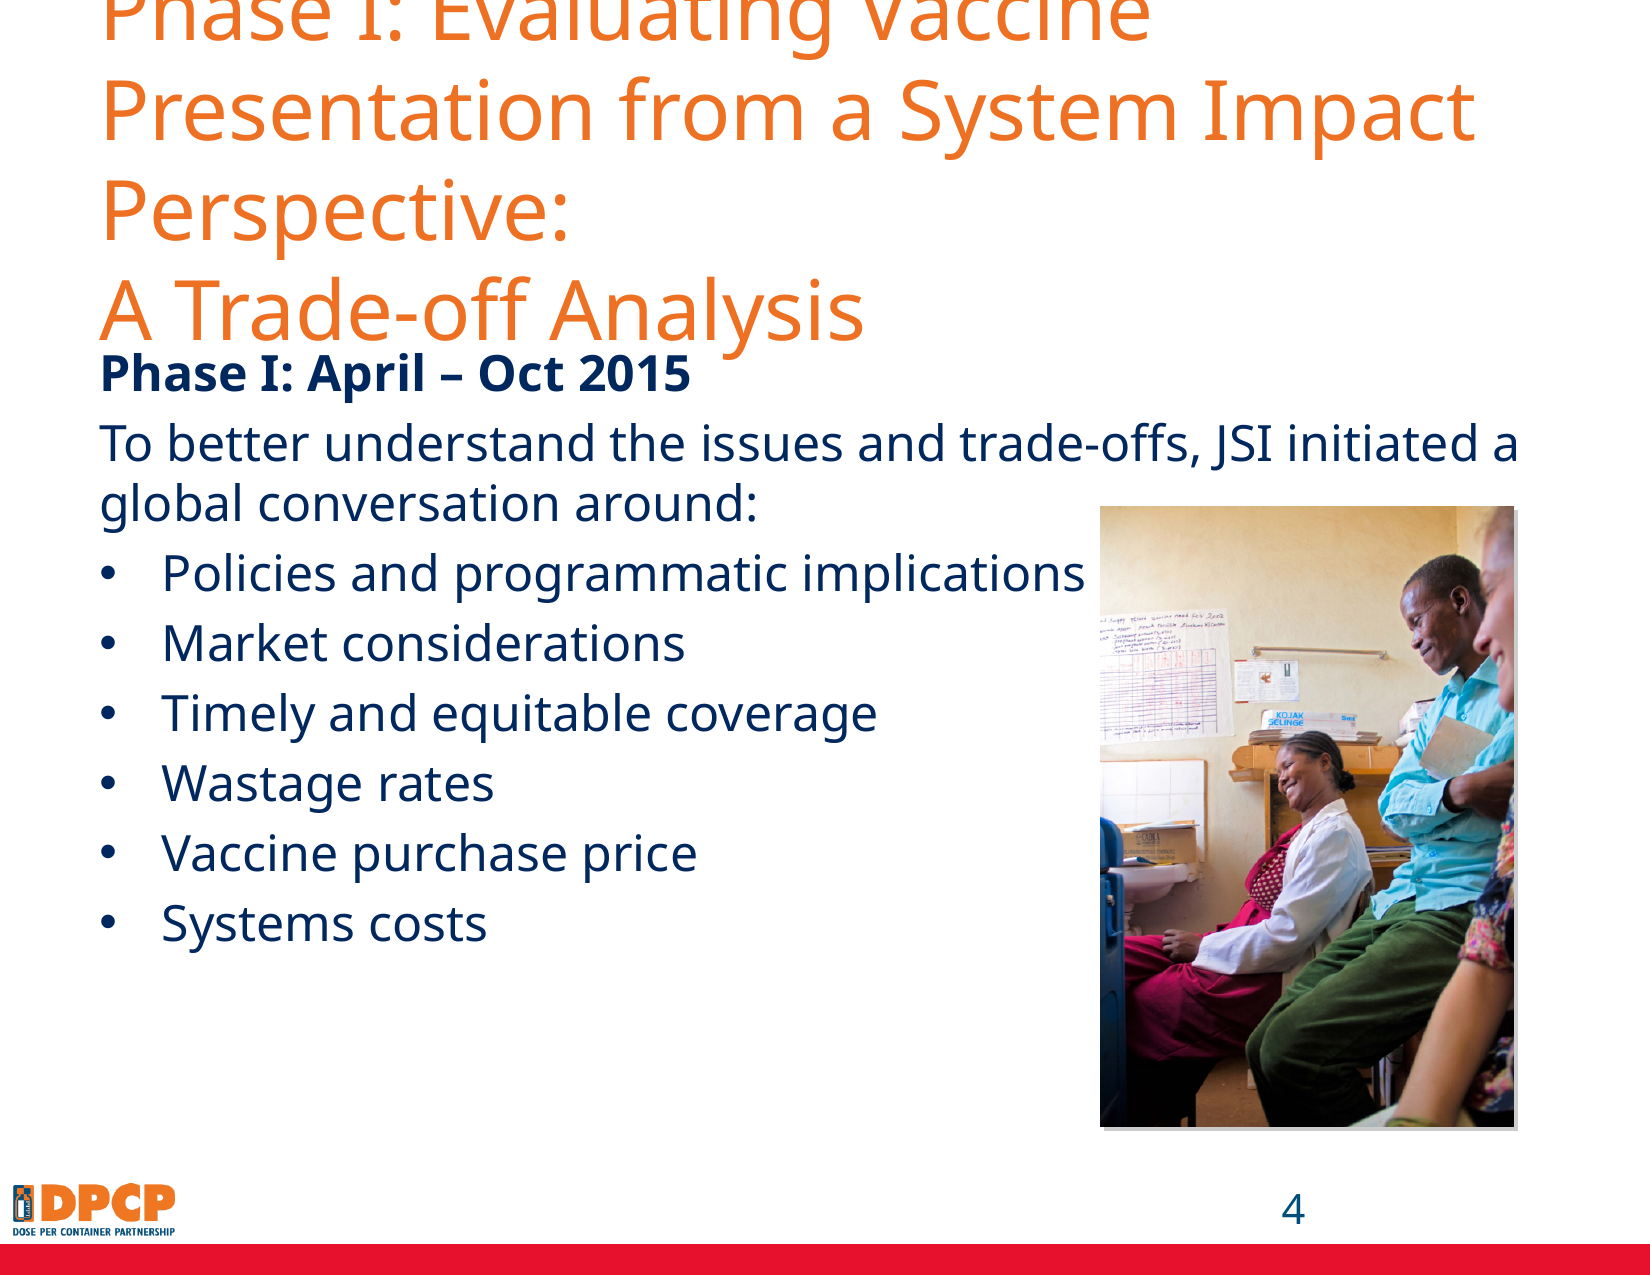

# Phase I: Evaluating Vaccine Presentation from a System Impact Perspective: A Trade-off Analysis
Phase I: April – Oct 2015
To better understand the issues and trade-offs, JSI initiated a global conversation around:
Policies and programmatic implications
Market considerations
Timely and equitable coverage
Wastage rates
Vaccine purchase price
Systems costs